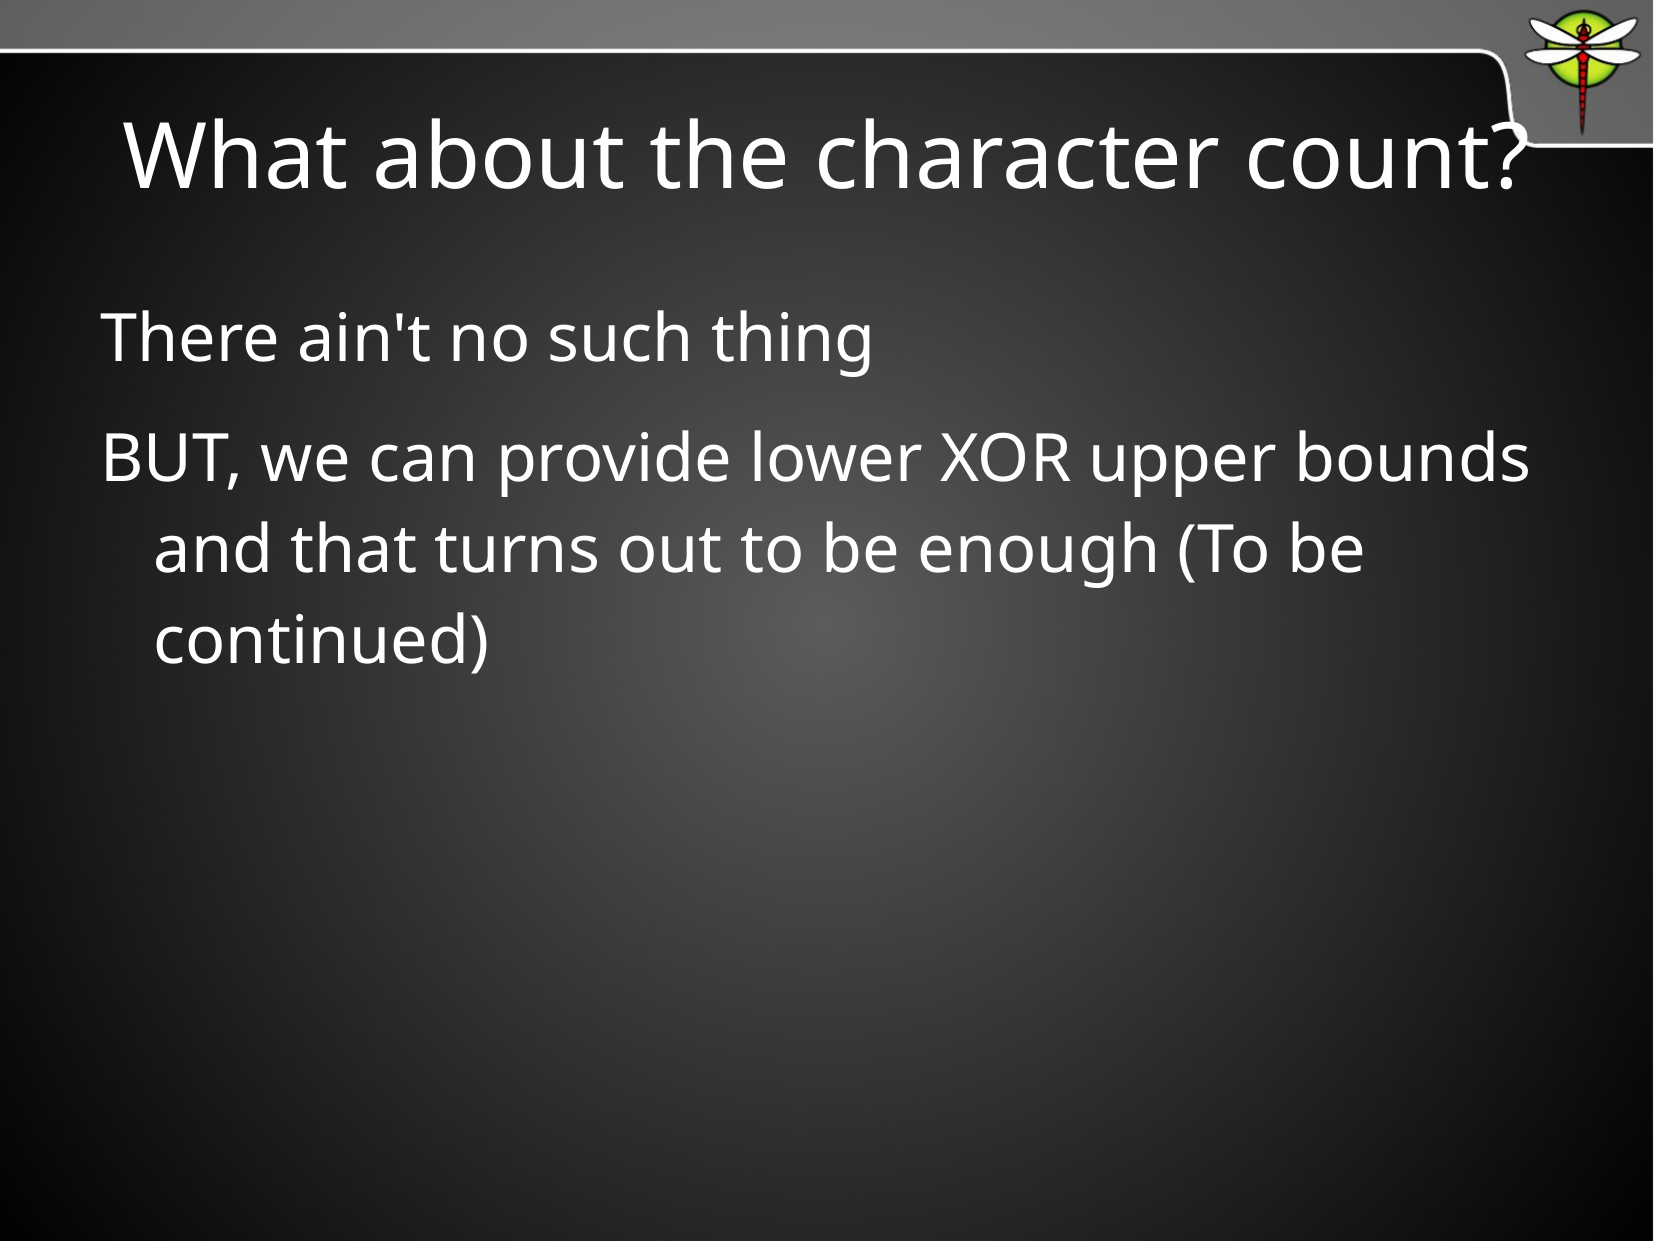

# What about the character count?
There ain't no such thing
BUT, we can provide lower XOR upper bounds and that turns out to be enough (To be continued)